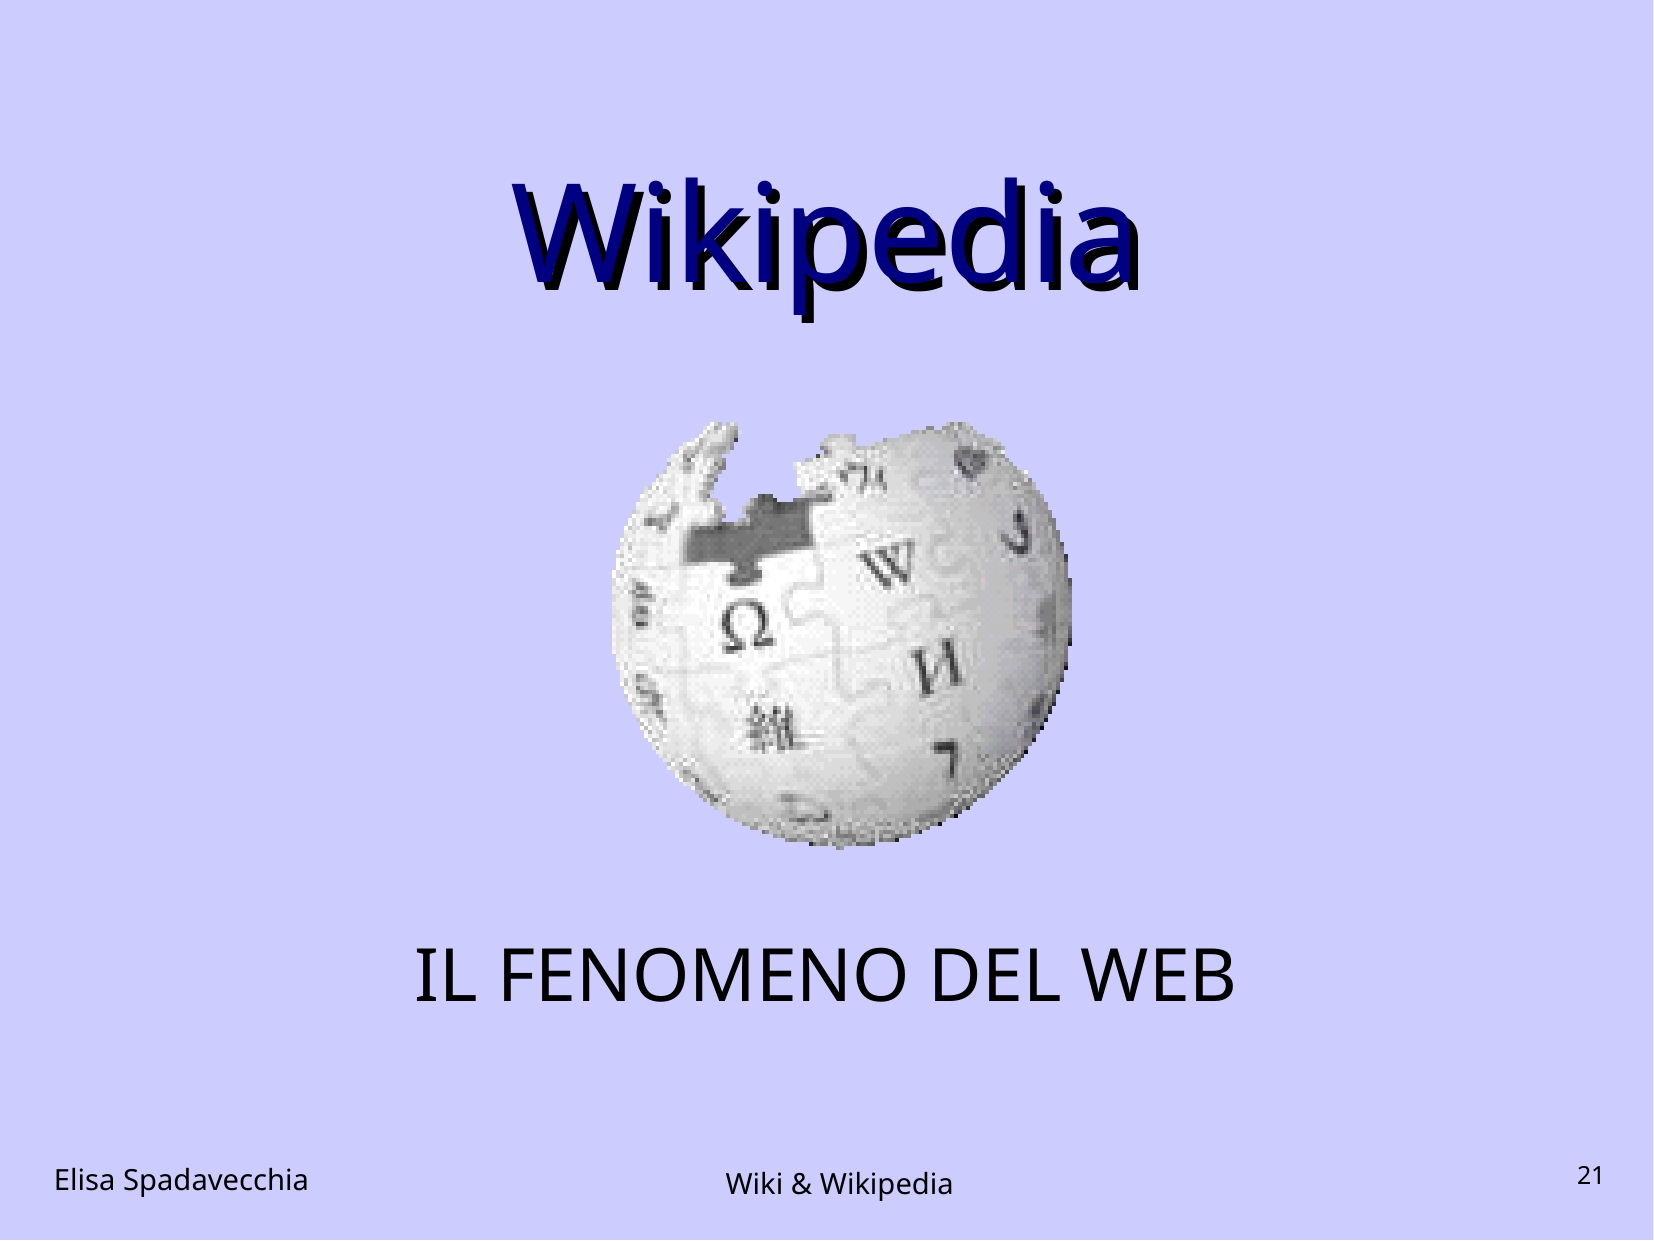

# Wikipedia
IL FENOMENO DEL WEB
Elisa Spadavecchia
Wiki & Wikipedia